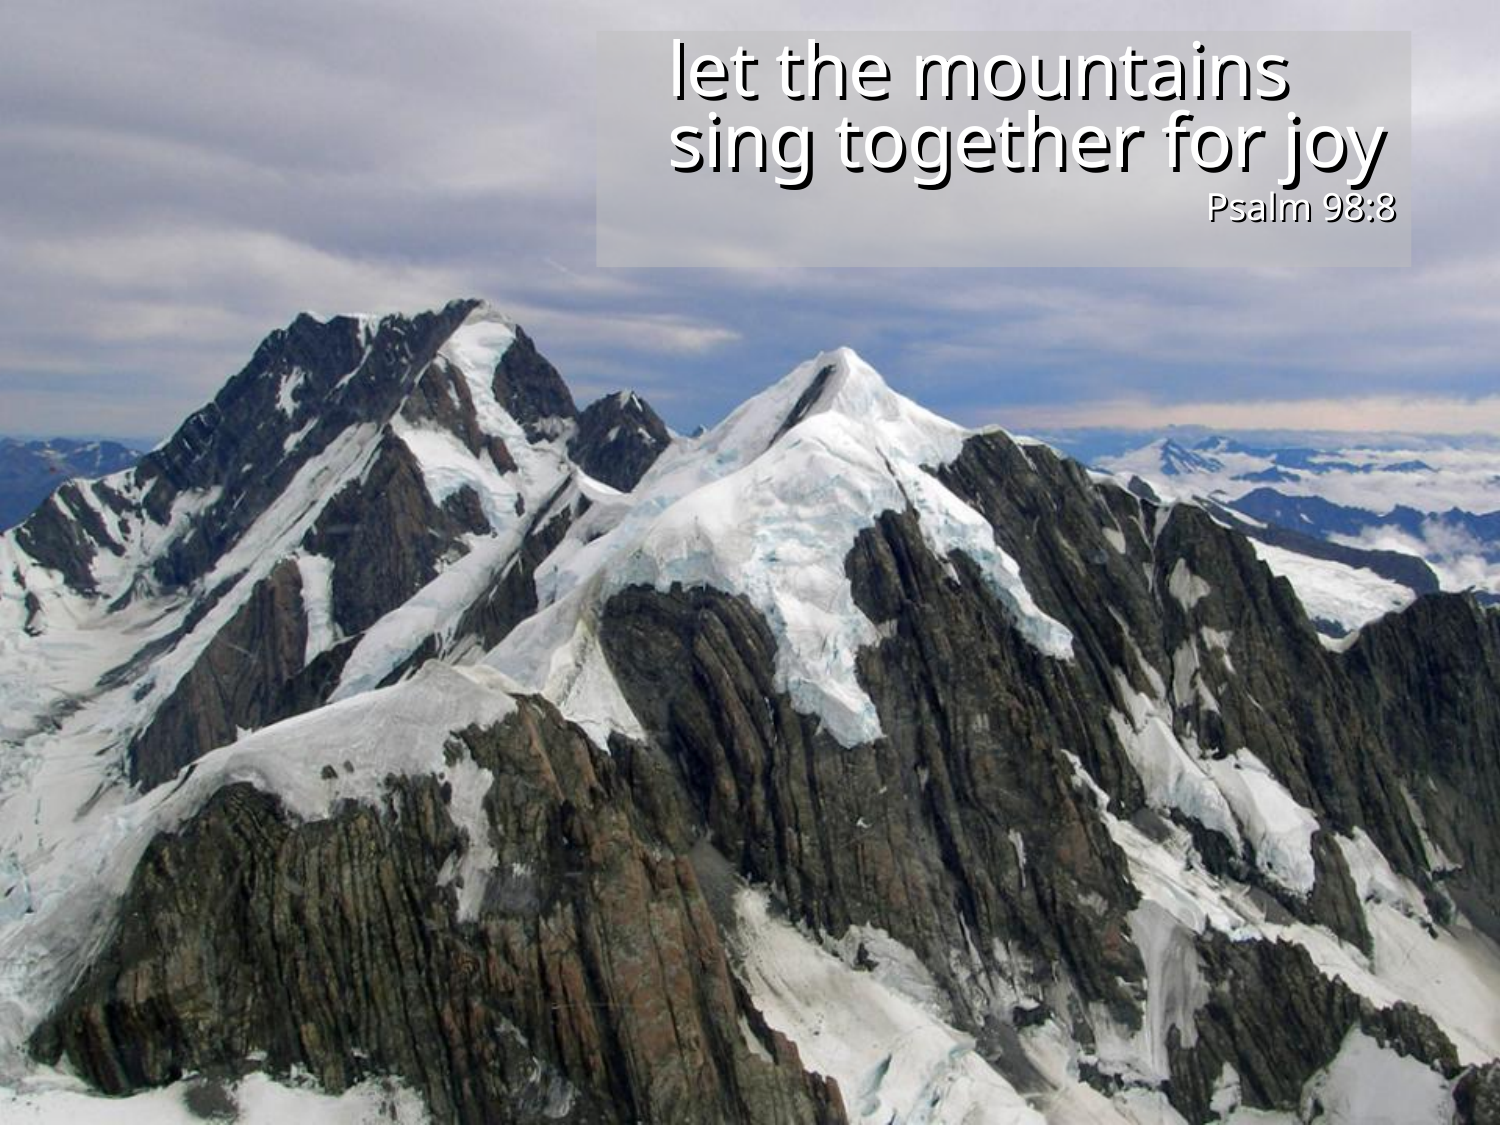

# let the mountains sing together for joy
Psalm 98:8